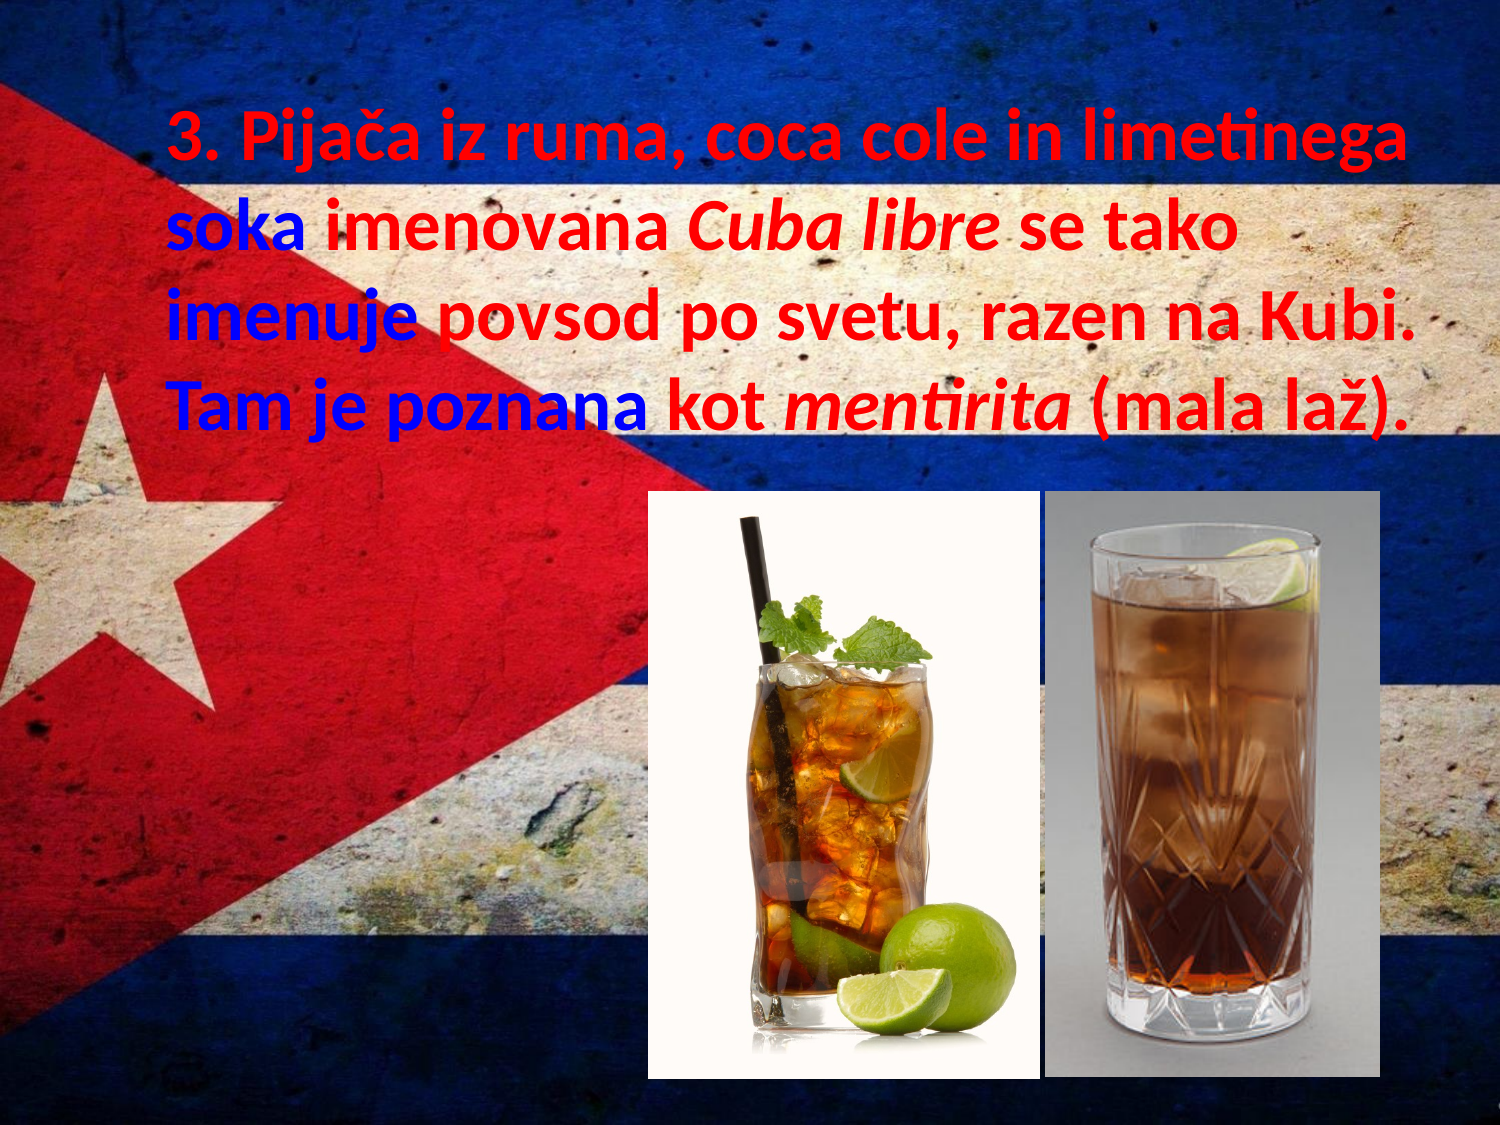

#
3. Pijača iz ruma, coca cole in limetinega soka imenovana Cuba libre se tako imenuje povsod po svetu, razen na Kubi. Tam je poznana kot mentirita (mala laž).